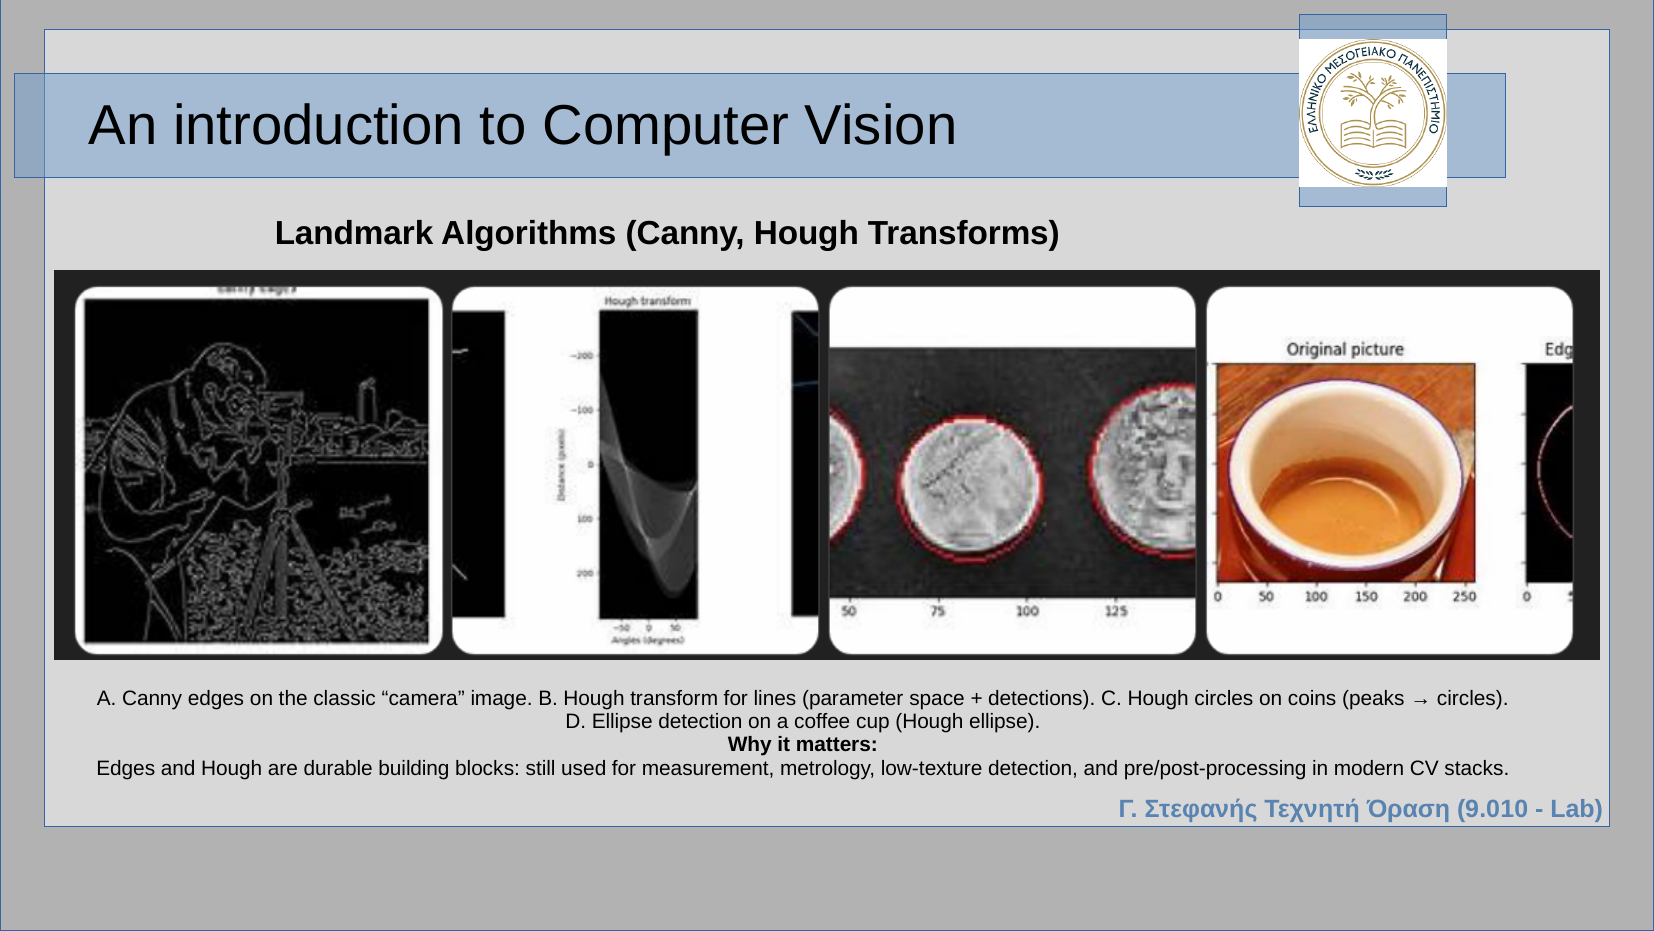

# An introduction to Computer Vision
Landmark Algorithms (Canny, Hough Transforms)
A. Canny edges on the classic “camera” image. B. Hough transform for lines (parameter space + detections). C. Hough circles on coins (peaks → circles).
D. Ellipse detection on a coffee cup (Hough ellipse).
Why it matters:
Edges and Hough are durable building blocks: still used for measurement, metrology, low-texture detection, and pre/post-processing in modern CV stacks.
Γ. Στεφανής Τεχνητή Όραση (9.010 - Lab)